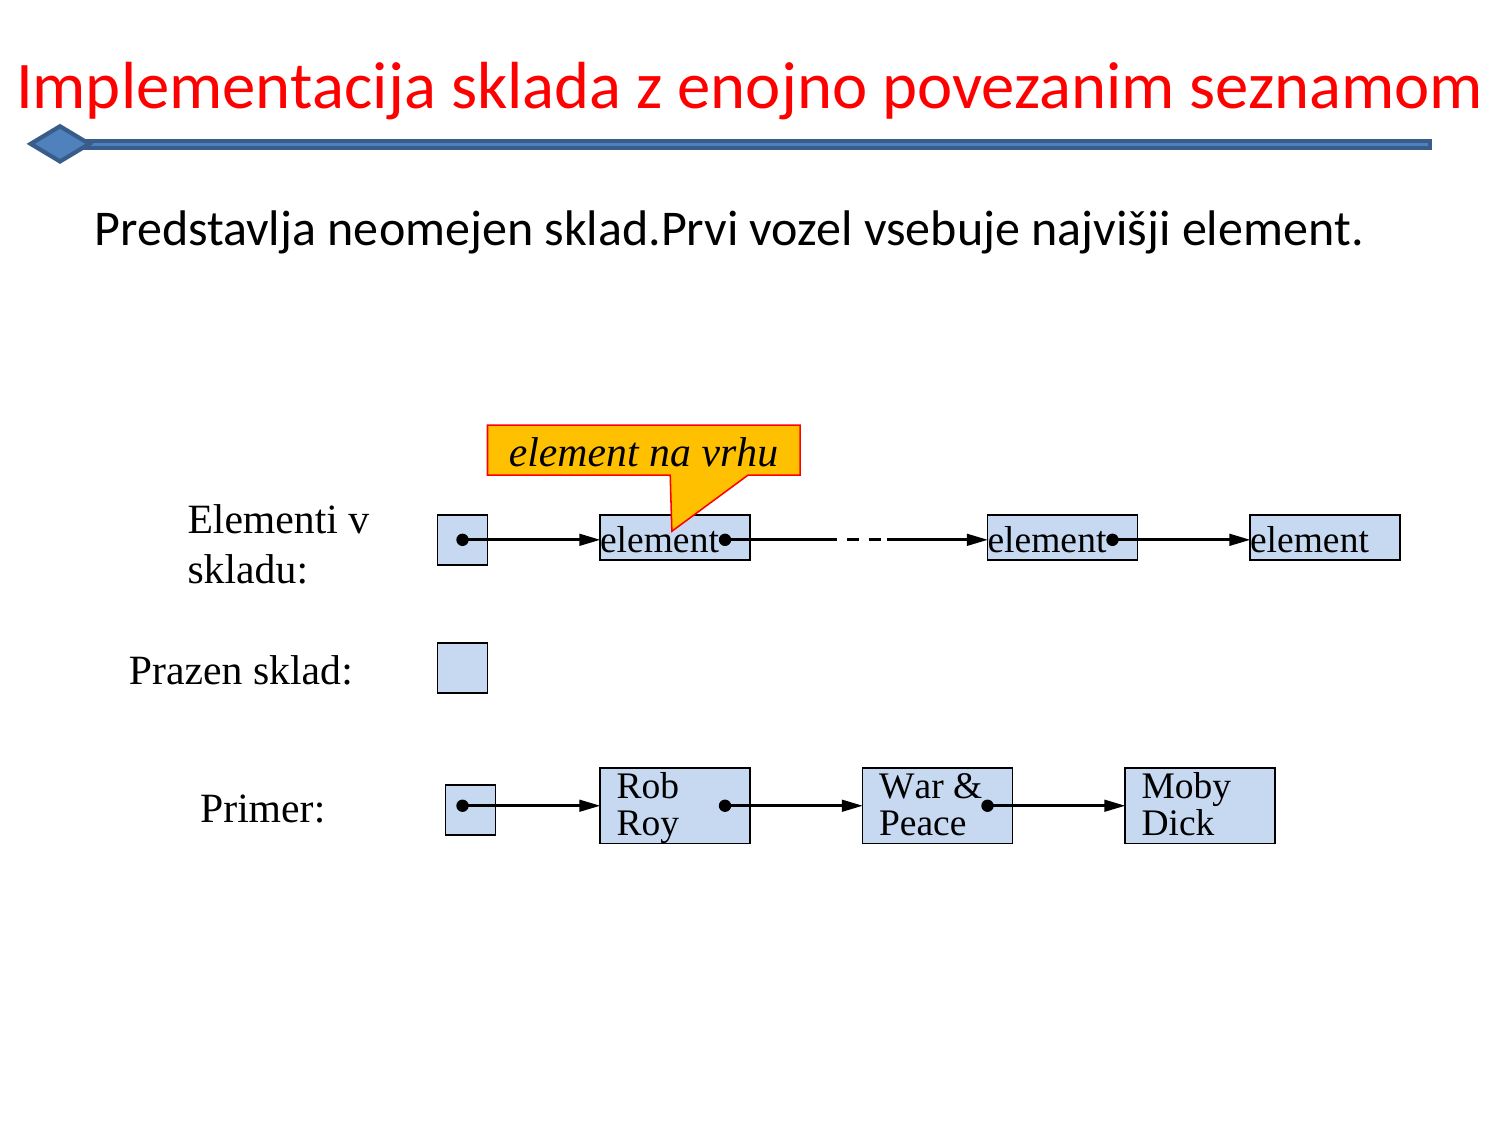

# Implementacija sklada z enojno povezanim seznamom
Predstavlja neomejen sklad.Prvi vozel vsebuje najvišji element.
element na vrhu
Elementi v skladu:
element
element
element
Prazen sklad:
Rob
Roy
War & Peace
Moby Dick
Primer: